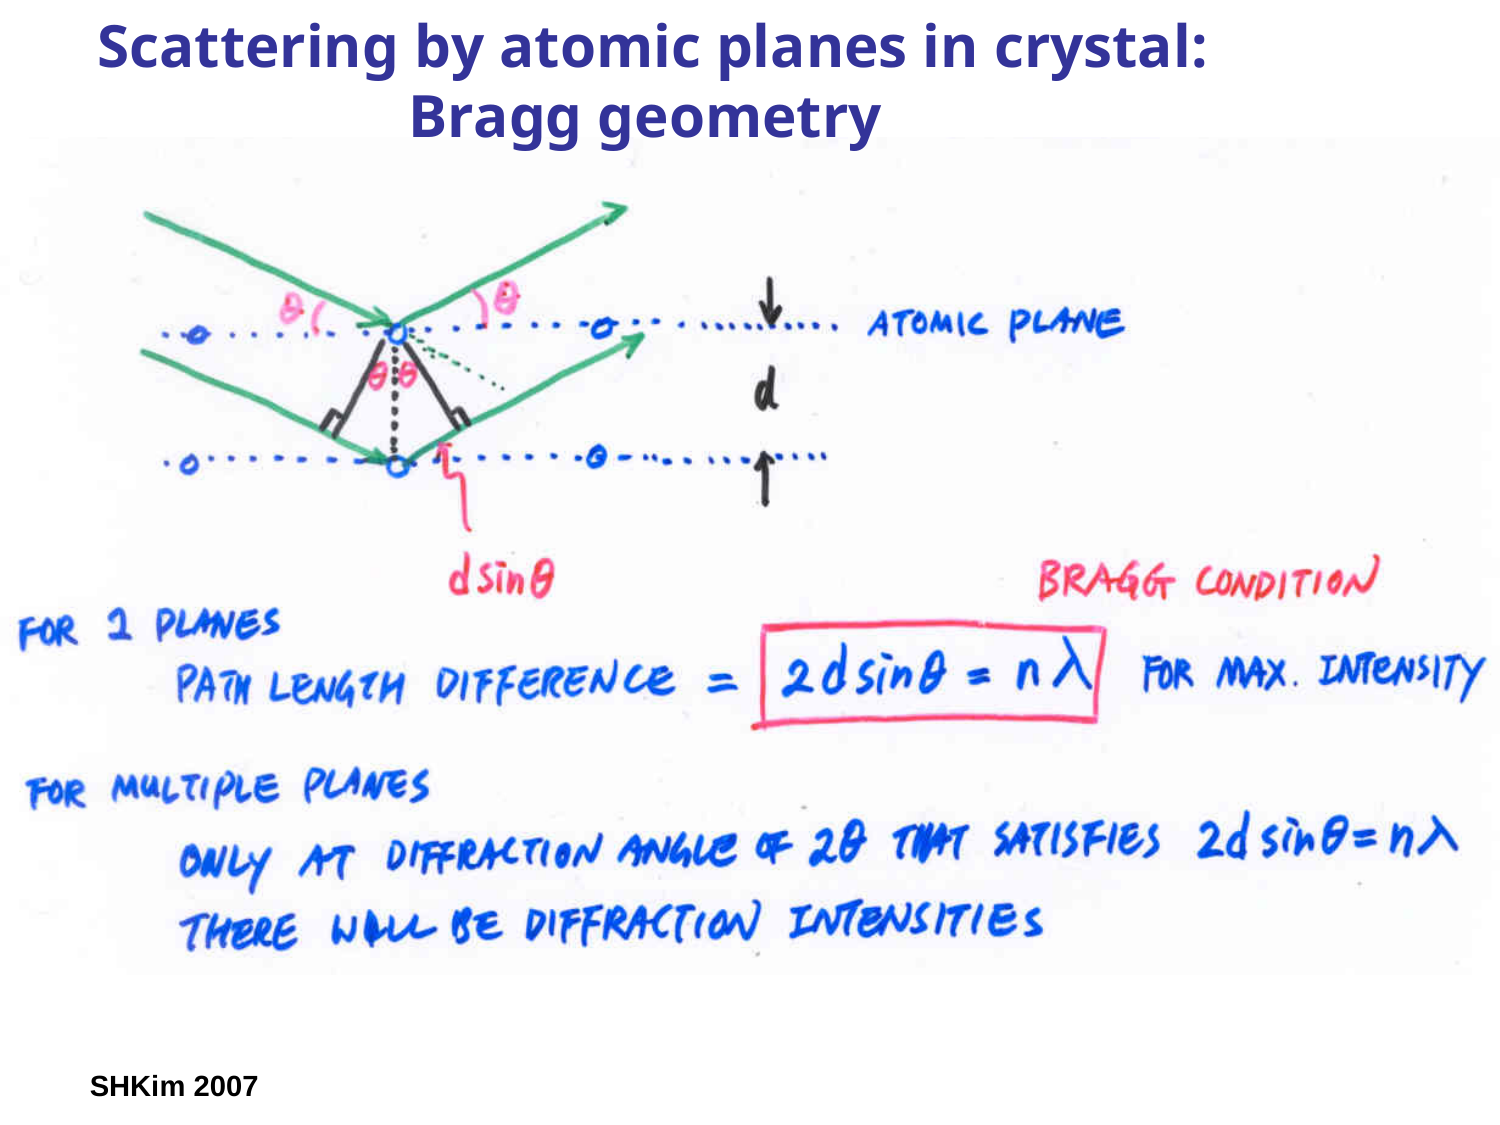

Scattering by atomic planes in crystal:
Bragg geometry